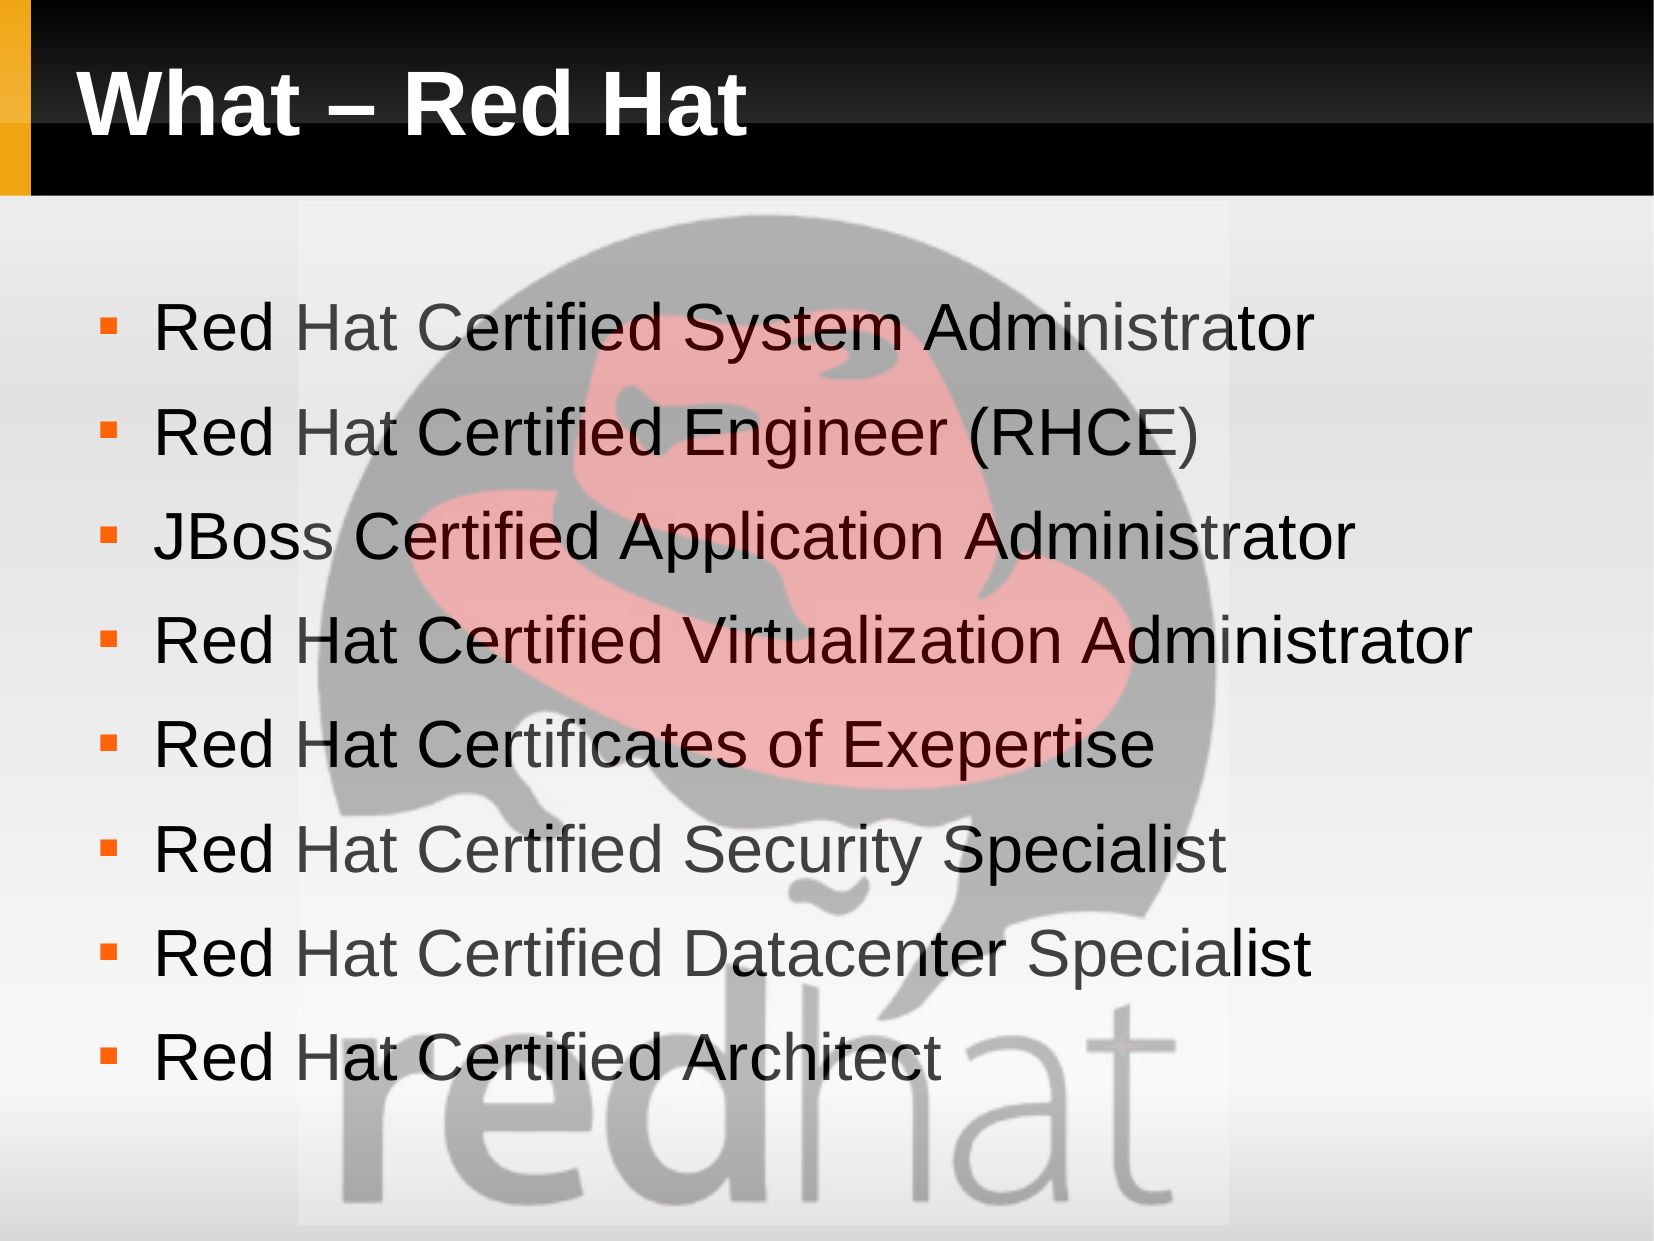

# What – Red Hat
Red Hat Certified System Administrator
Red Hat Certified Engineer (RHCE)
JBoss Certified Application Administrator
Red Hat Certified Virtualization Administrator
Red Hat Certificates of Exepertise
Red Hat Certified Security Specialist
Red Hat Certified Datacenter Specialist
Red Hat Certified Architect